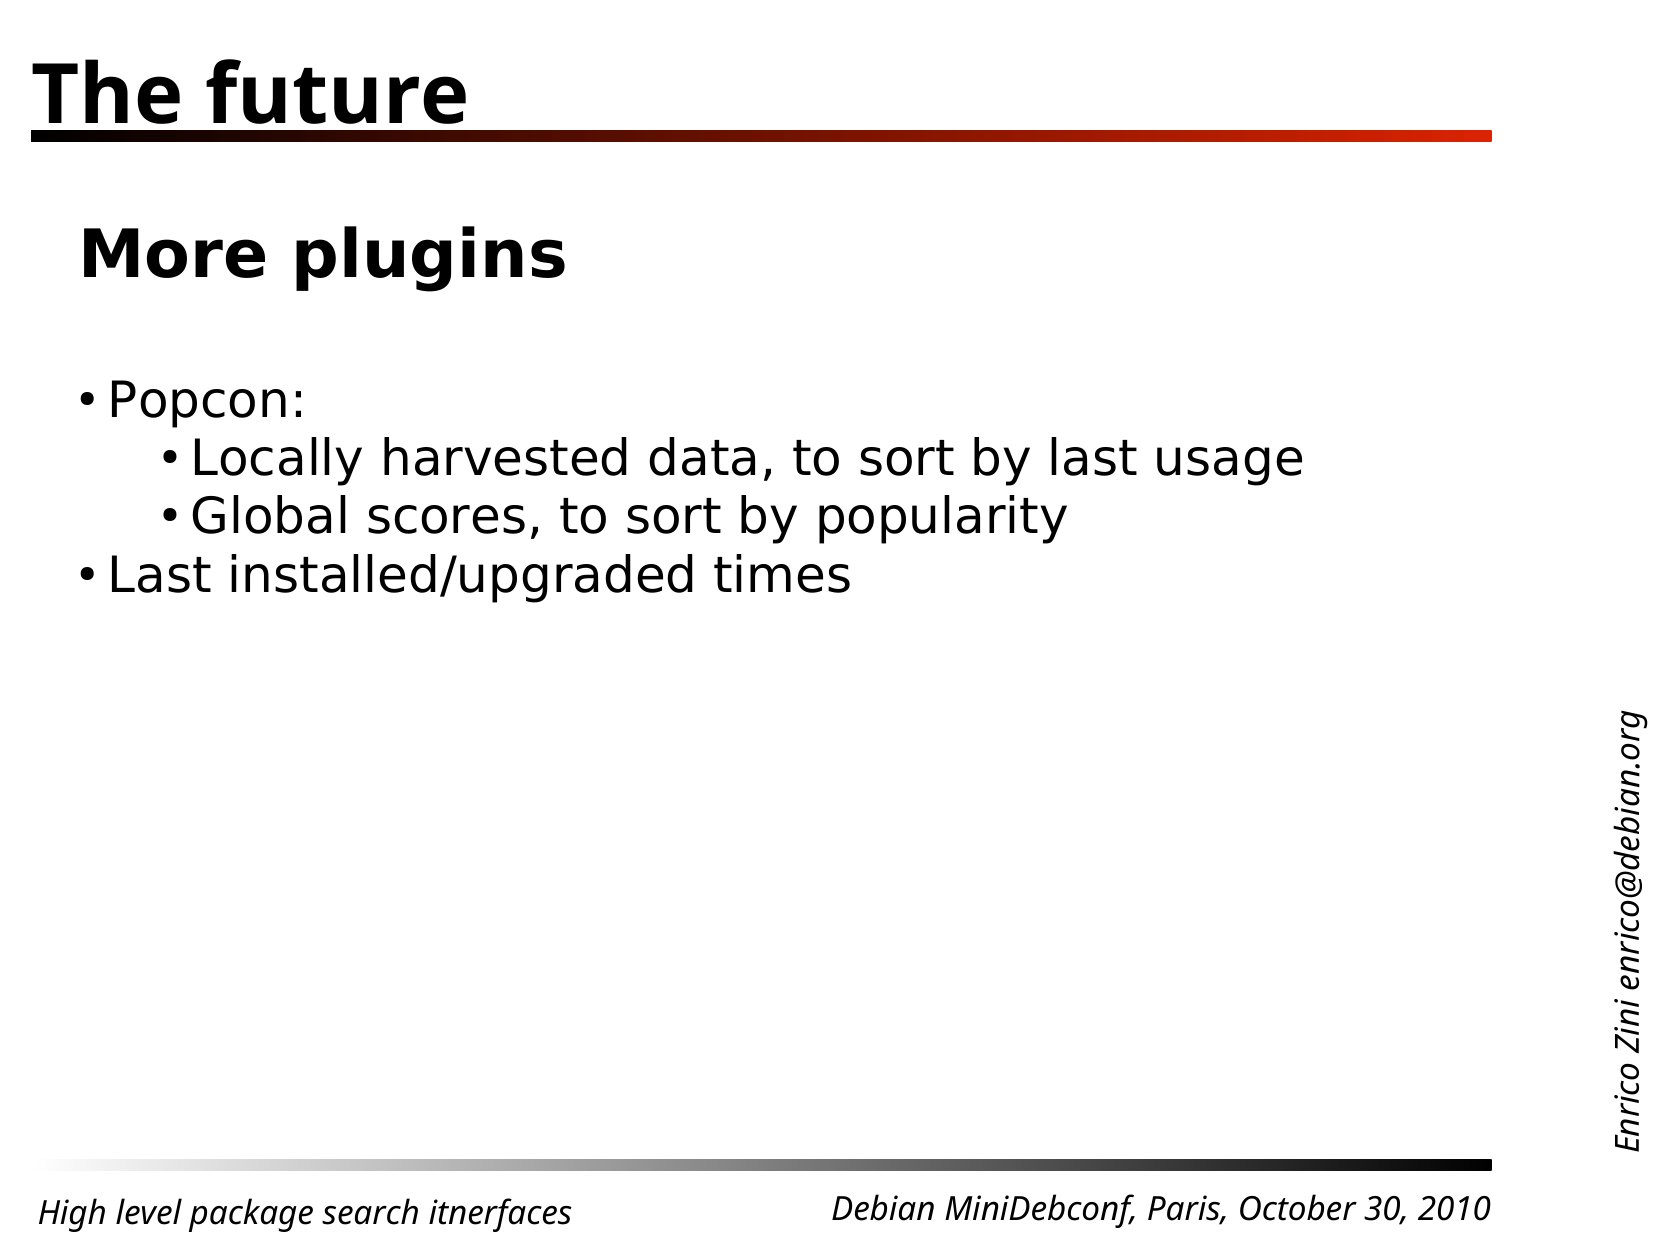

The future
More plugins
Popcon:
Locally harvested data, to sort by last usage
Global scores, to sort by popularity
Last installed/upgraded times